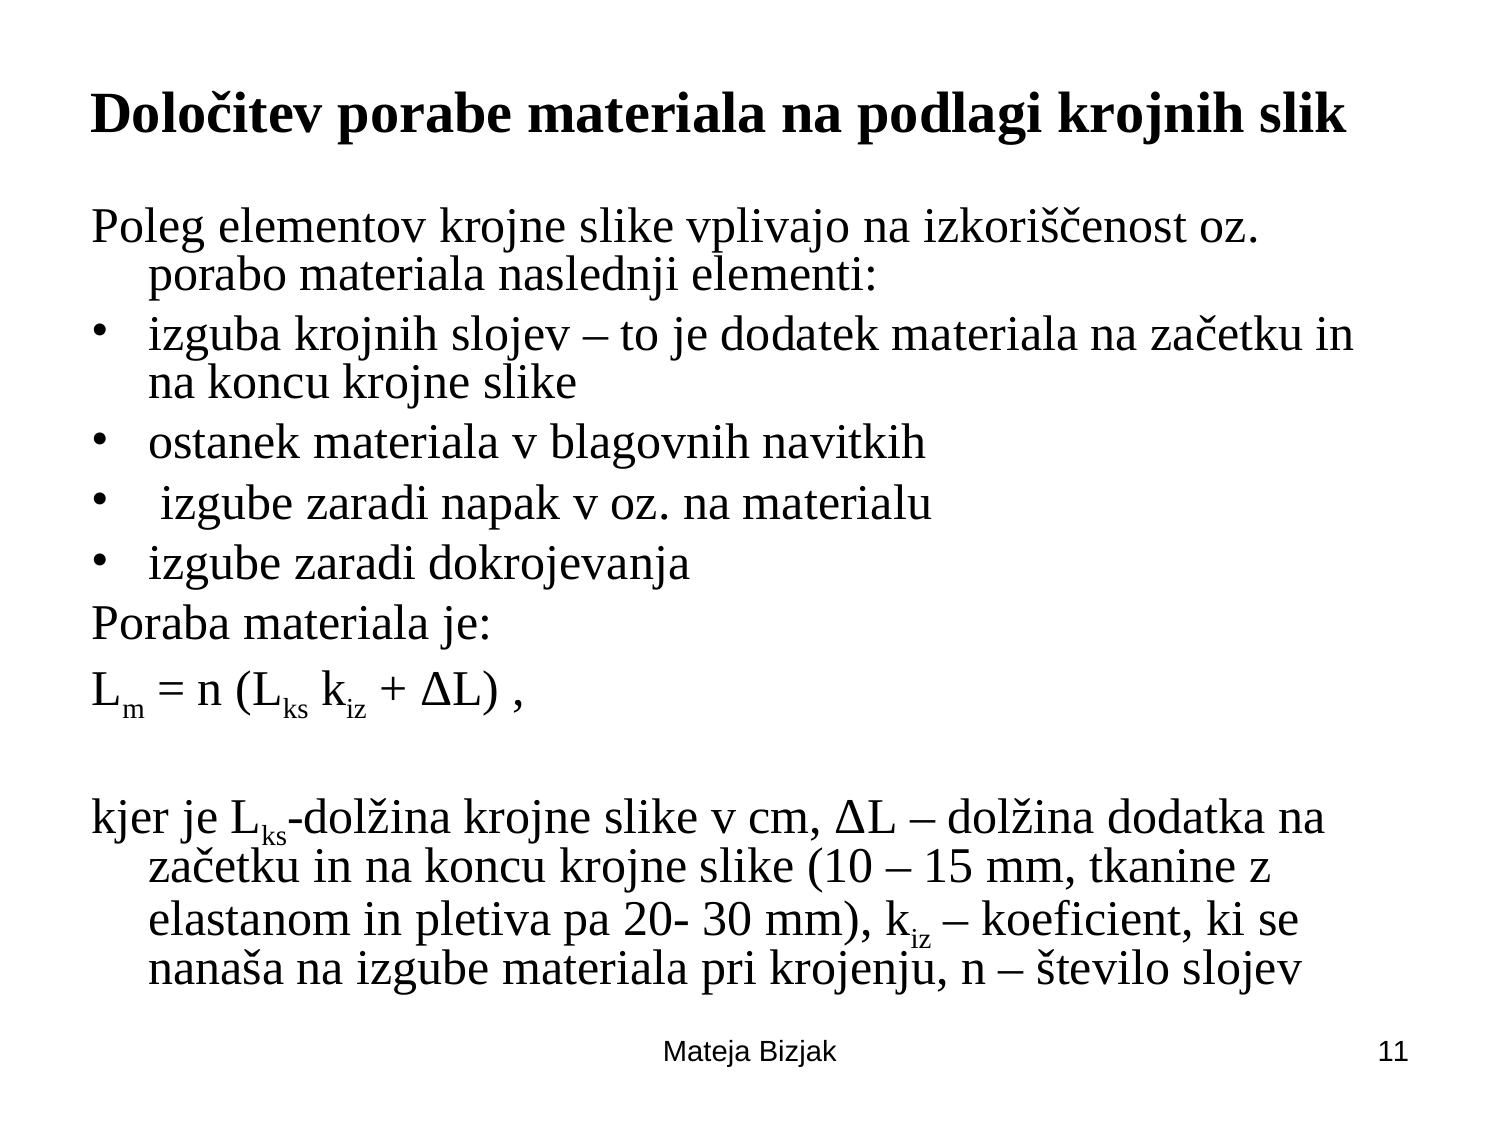

# Določitev porabe materiala na podlagi krojnih slik
Poleg elementov krojne slike vplivajo na izkoriščenost oz. porabo materiala naslednji elementi:
izguba krojnih slojev – to je dodatek materiala na začetku in na koncu krojne slike
ostanek materiala v blagovnih navitkih
 izgube zaradi napak v oz. na materialu
izgube zaradi dokrojevanja
Poraba materiala je:
Lm = n (Lks kiz + ΔL) ,
kjer je Lks-dolžina krojne slike v cm, ΔL – dolžina dodatka na začetku in na koncu krojne slike (10 – 15 mm, tkanine z elastanom in pletiva pa 20- 30 mm), kiz – koeficient, ki se nanaša na izgube materiala pri krojenju, n – število slojev
Mateja Bizjak